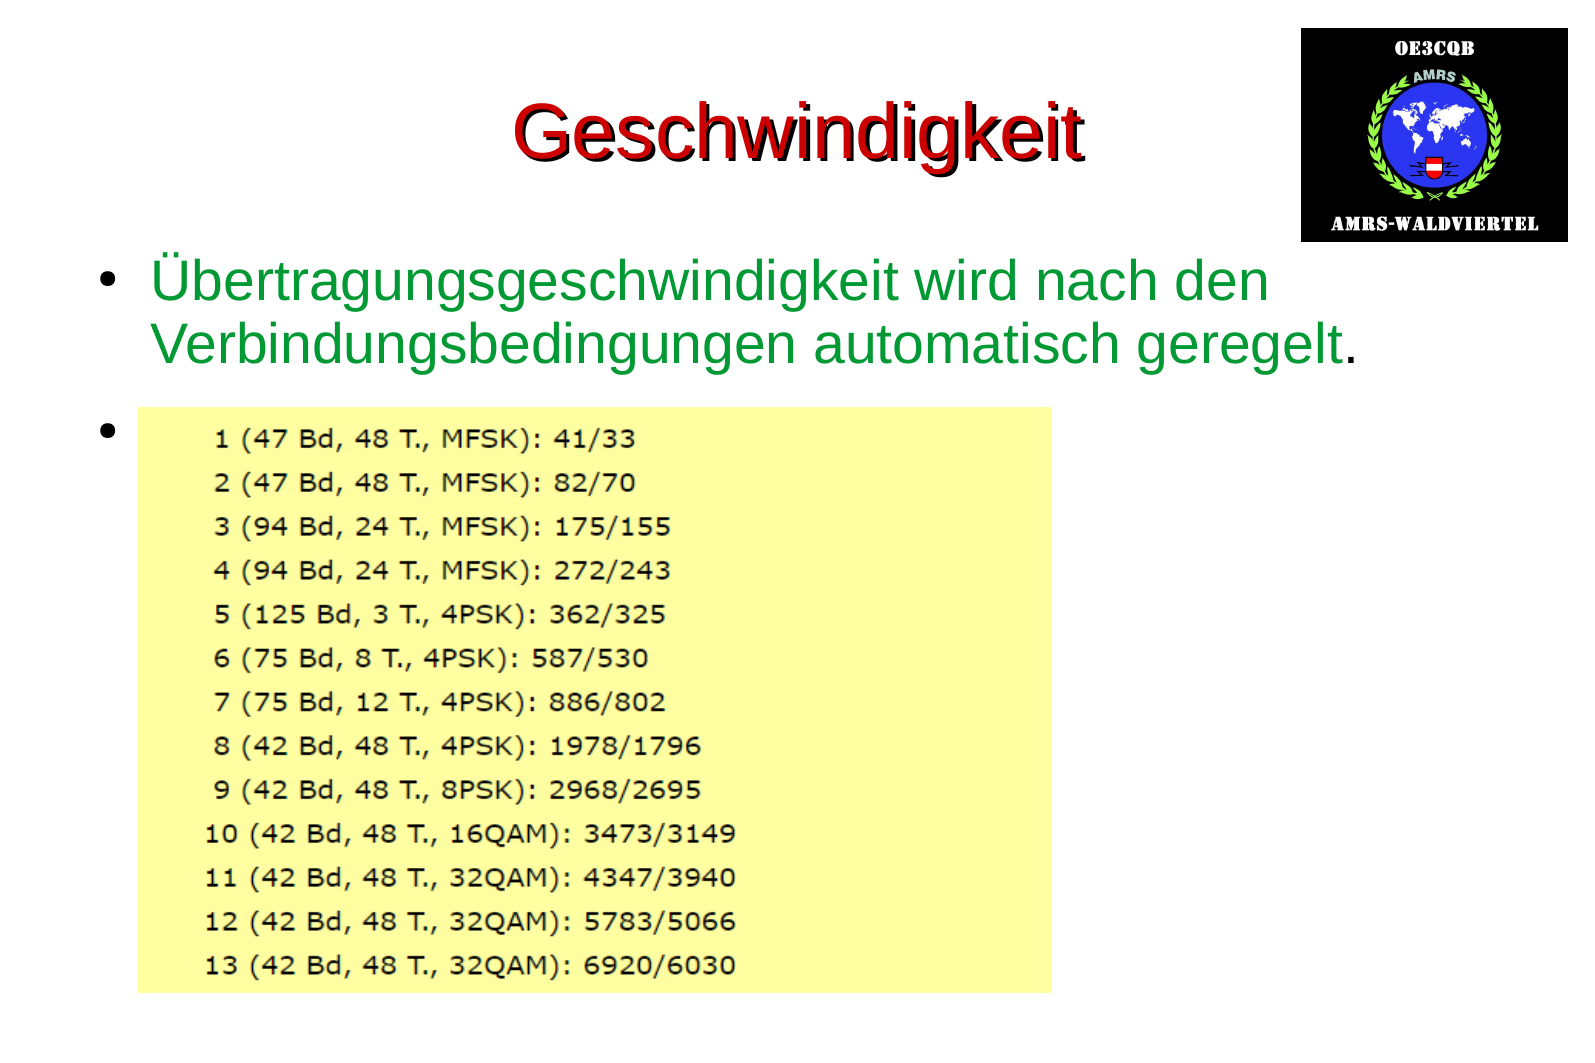

# Geschwindigkeit
Übertragungsgeschwindigkeit wird nach den Verbindungsbedingungen automatisch geregelt.